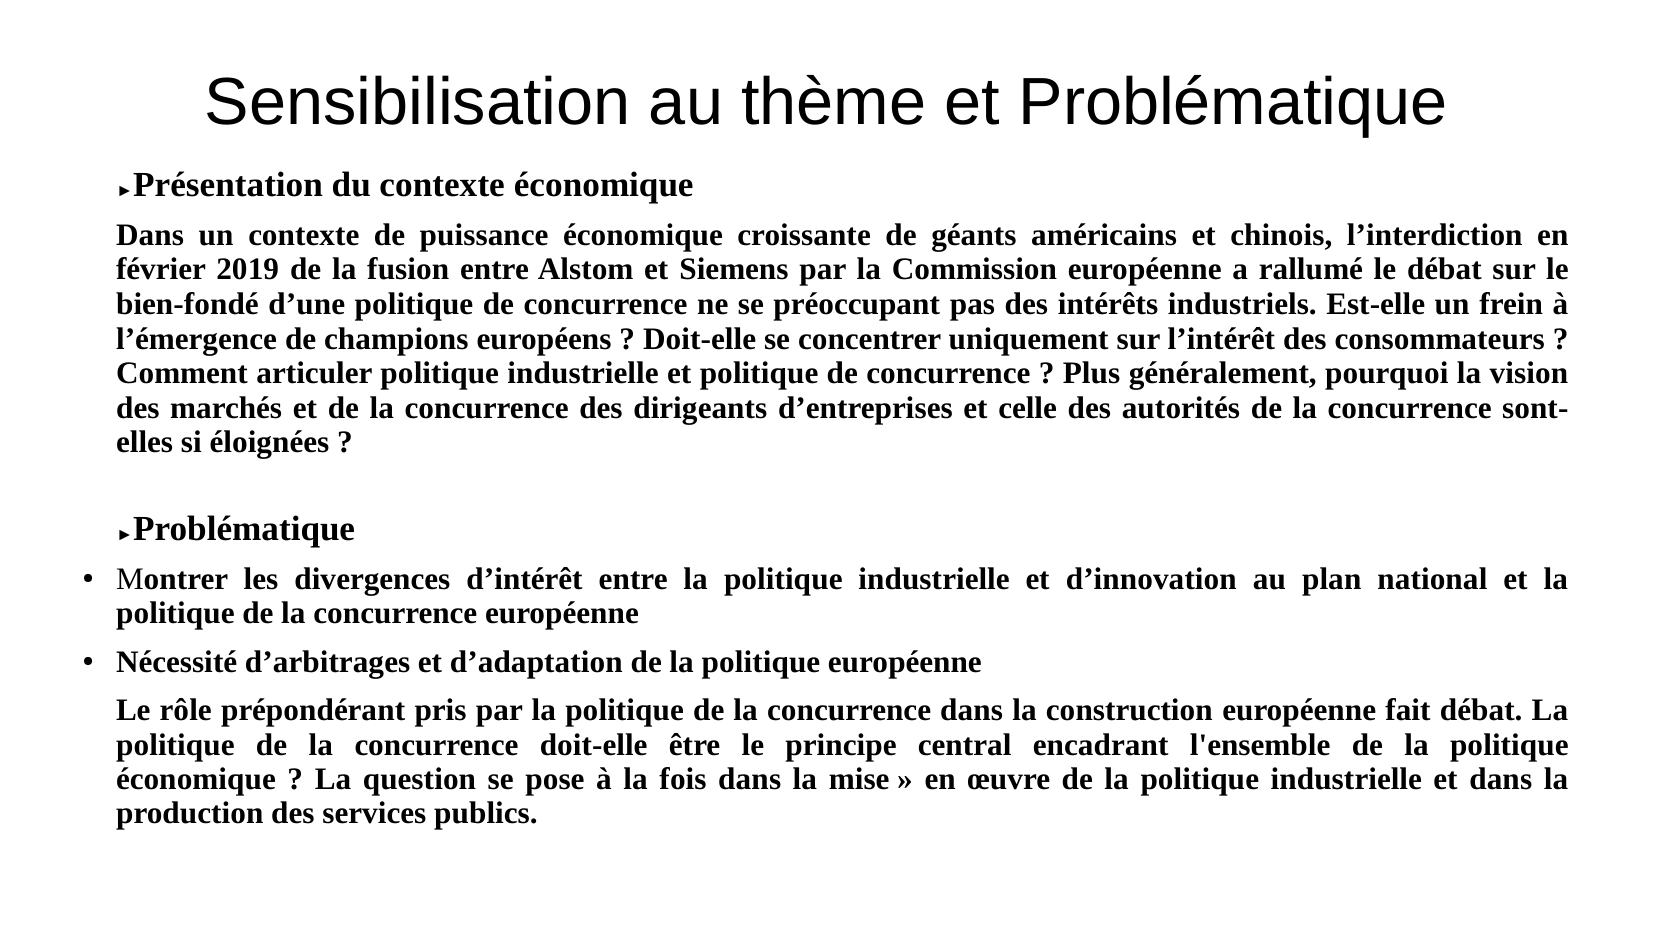

# Sensibilisation au thème et Problématique
►Présentation du contexte économique
Dans un contexte de puissance économique croissante de géants américains et chinois, l’interdiction en février 2019 de la fusion entre Alstom et Siemens par la Commission européenne a rallumé le débat sur le bien-fondé d’une politique de concurrence ne se préoccupant pas des intérêts industriels. Est-elle un frein à l’émergence de champions européens ? Doit-elle se concentrer uniquement sur l’intérêt des consommateurs ? Comment articuler politique industrielle et politique de concurrence ? Plus généralement, pourquoi la vision des marchés et de la concurrence des dirigeants d’entreprises et celle des autorités de la concurrence sont-elles si éloignées ?
►Problématique
Montrer les divergences d’intérêt entre la politique industrielle et d’innovation au plan national et la politique de la concurrence européenne
Nécessité d’arbitrages et d’adaptation de la politique européenne
Le rôle prépondérant pris par la politique de la concurrence dans la construction européenne fait débat. La politique de la concurrence doit-elle être le principe central encadrant l'ensemble de la politique économique ? La question se pose à la fois dans la mise » en œuvre de la politique industrielle et dans la production des services publics.